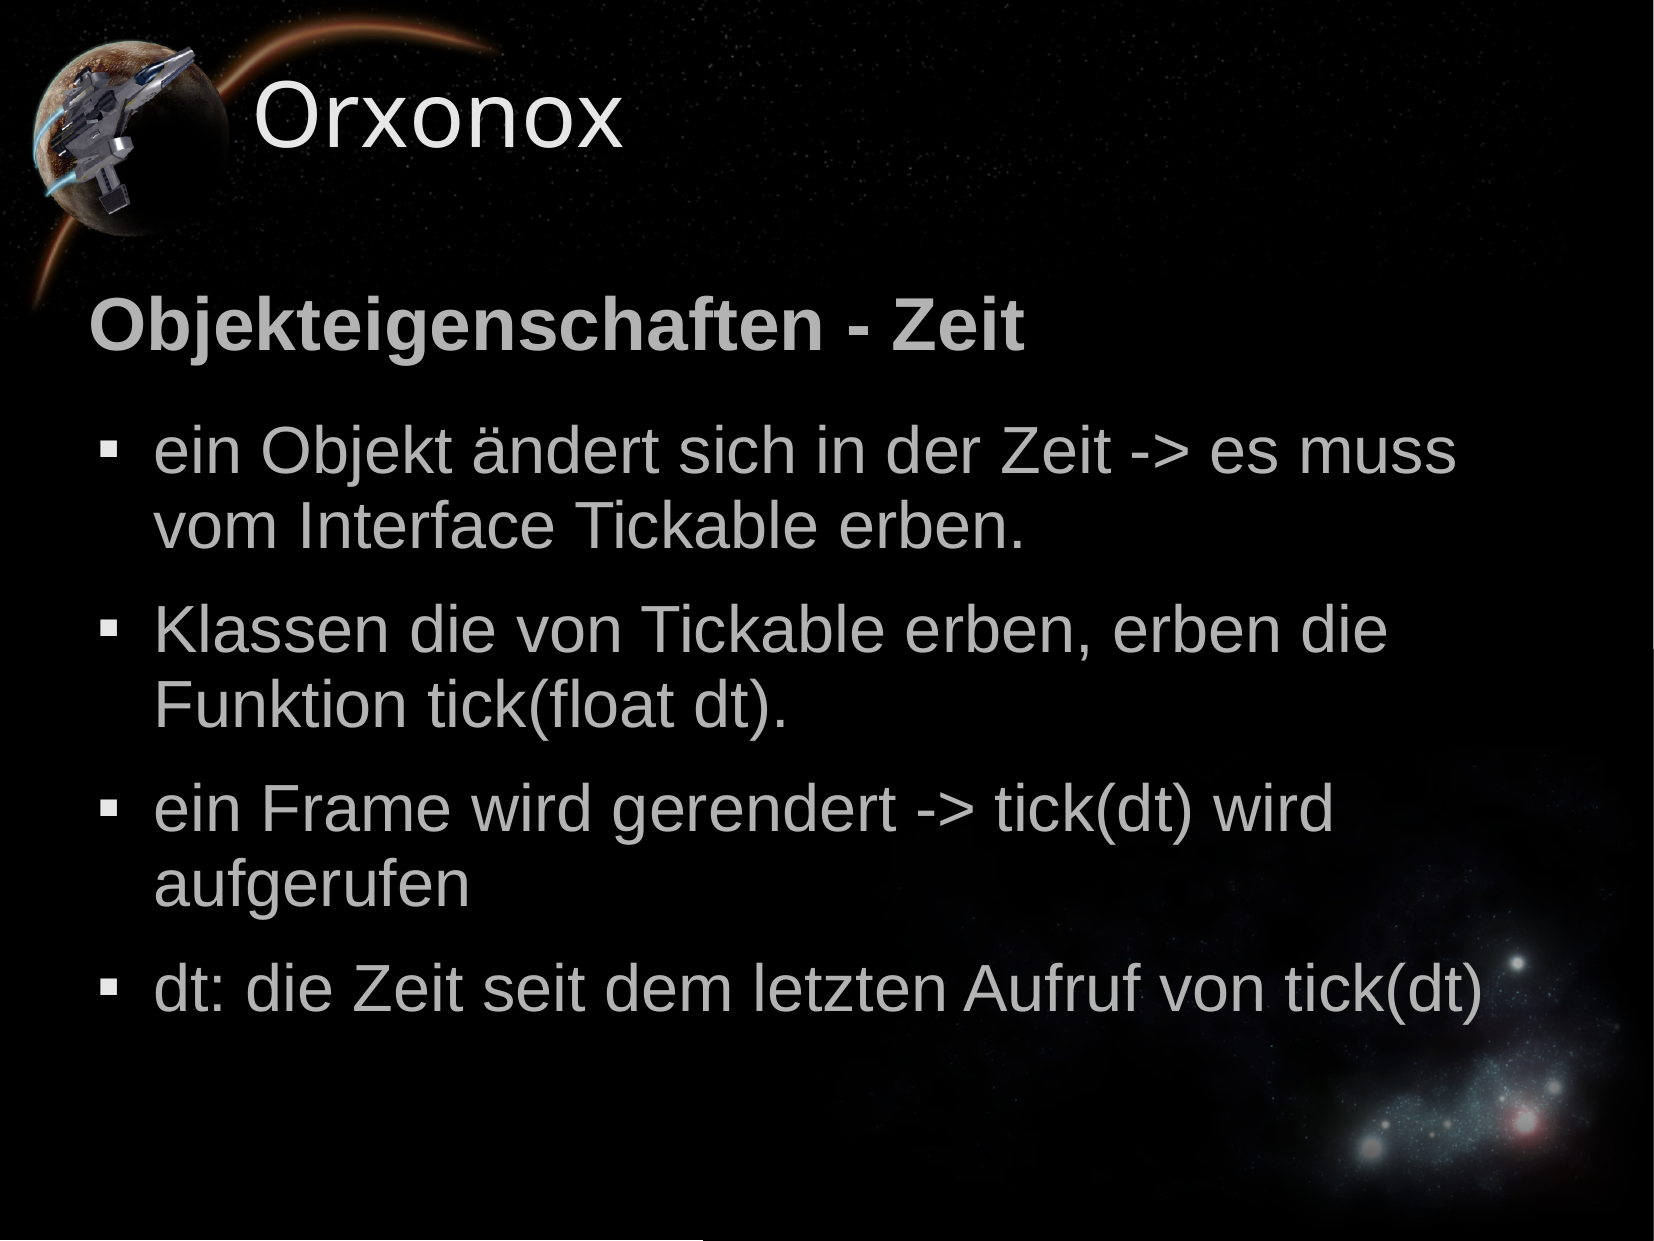

# Objekteigenschaften - Zeit
ein Objekt ändert sich in der Zeit -> es muss vom Interface Tickable erben.
Klassen die von Tickable erben, erben die Funktion tick(float dt).
ein Frame wird gerendert -> tick(dt) wird aufgerufen
dt: die Zeit seit dem letzten Aufruf von tick(dt)